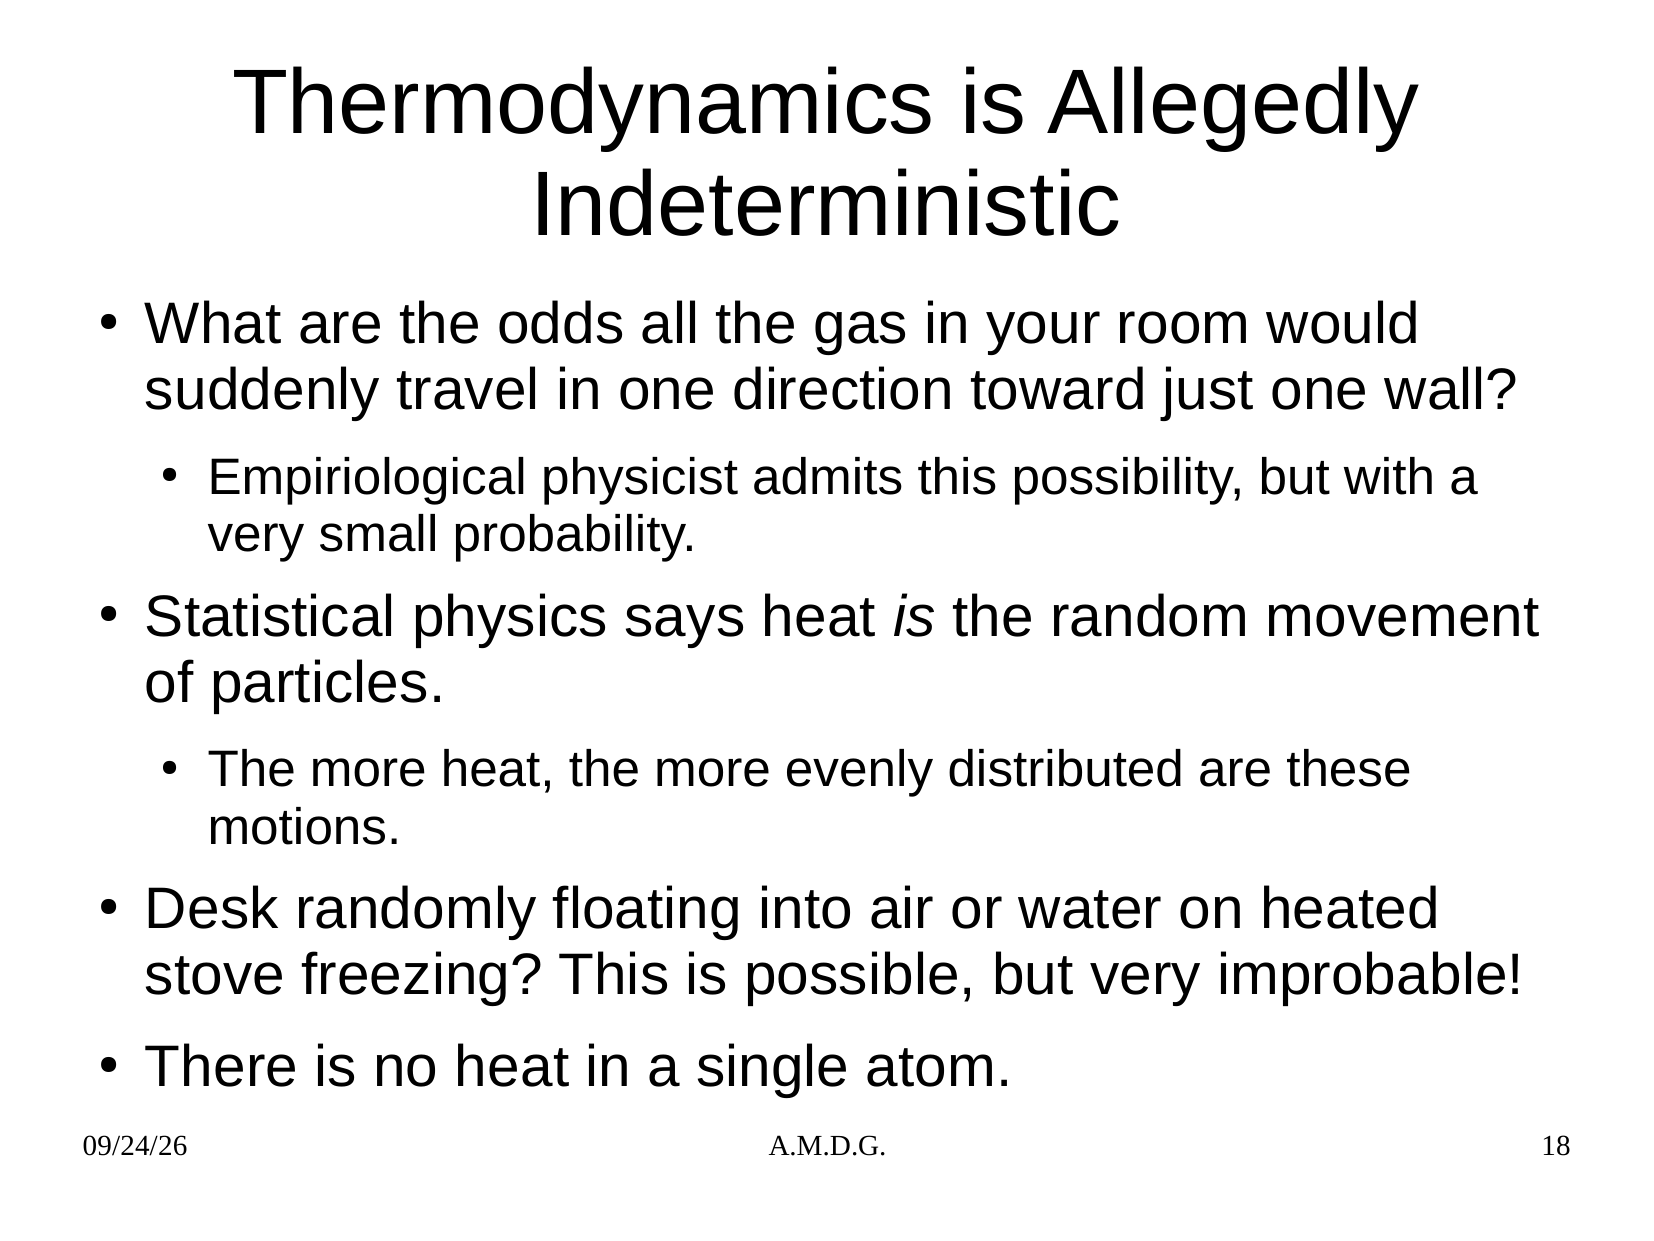

Thermodynamics is Allegedly Indeterministic
# What are the odds all the gas in your room would suddenly travel in one direction toward just one wall?
Empiriological physicist admits this possibility, but with a very small probability.
Statistical physics says heat is the random movement of particles.
The more heat, the more evenly distributed are these motions.
Desk randomly floating into air or water on heated stove freezing? This is possible, but very improbable!
There is no heat in a single atom.
A.M.D.G.
18